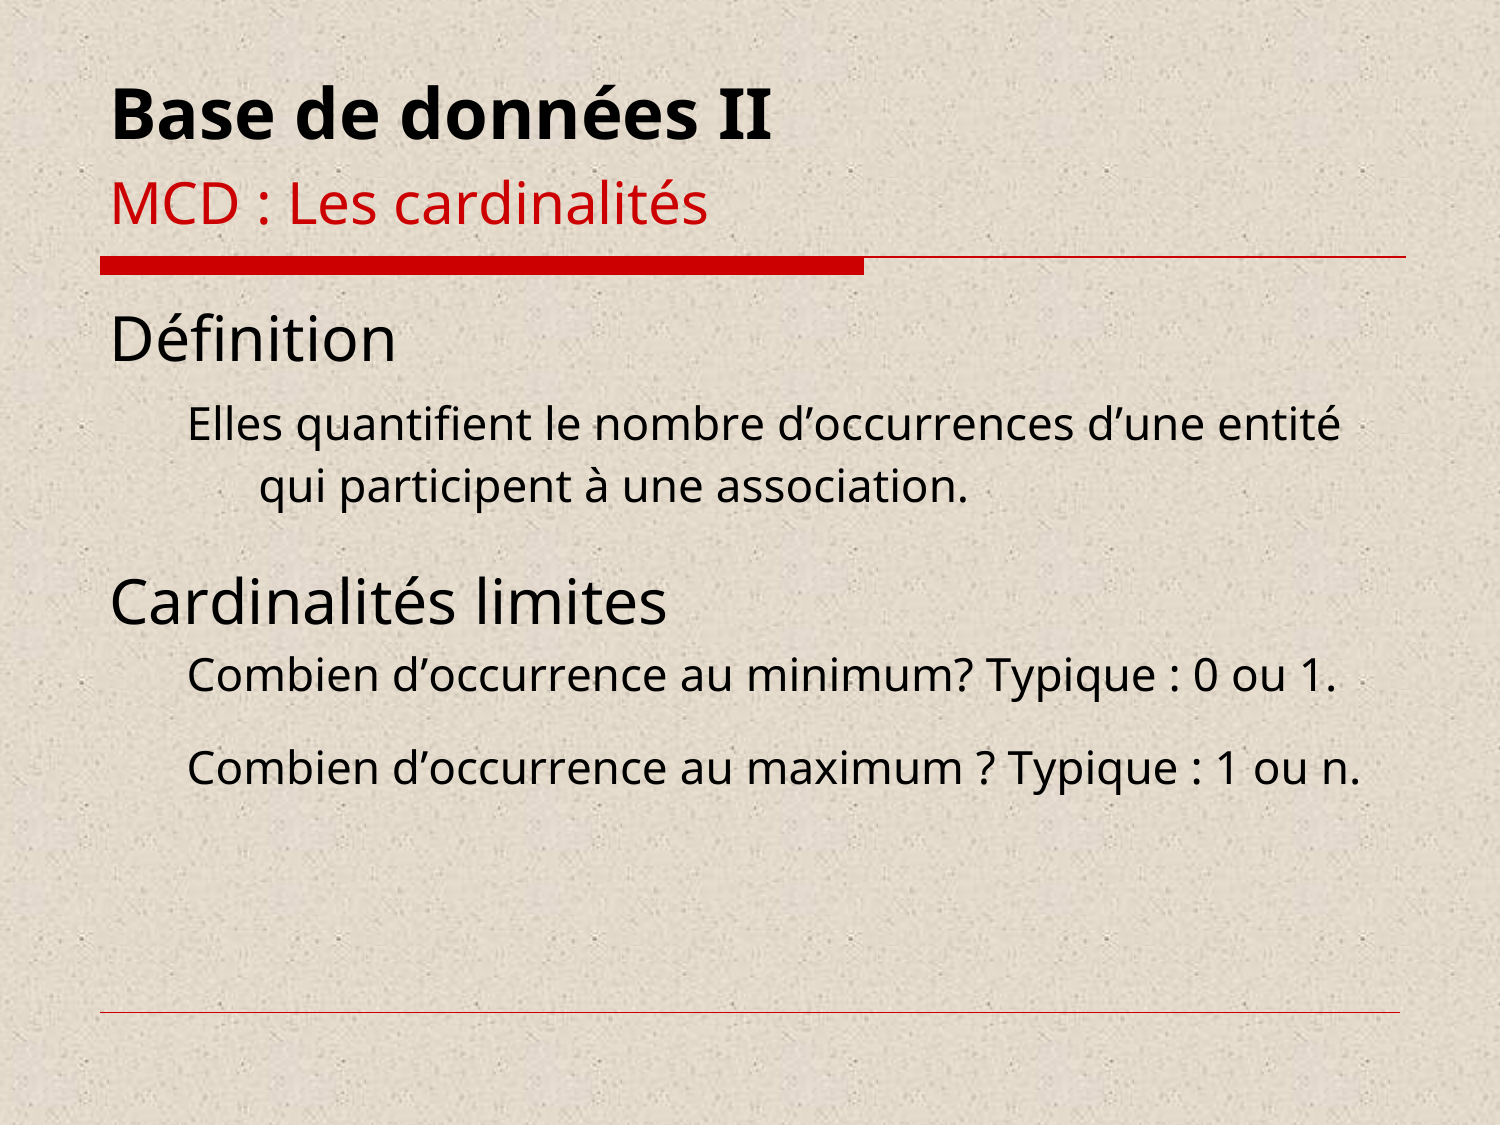

Base de données II
MCD : Les cardinalités
# Définition
Elles quantifient le nombre d’occurrences d’une entité qui participent à une association.
Cardinalités limites
Combien d’occurrence au minimum? Typique : 0 ou 1.
Combien d’occurrence au maximum ? Typique : 1 ou n.